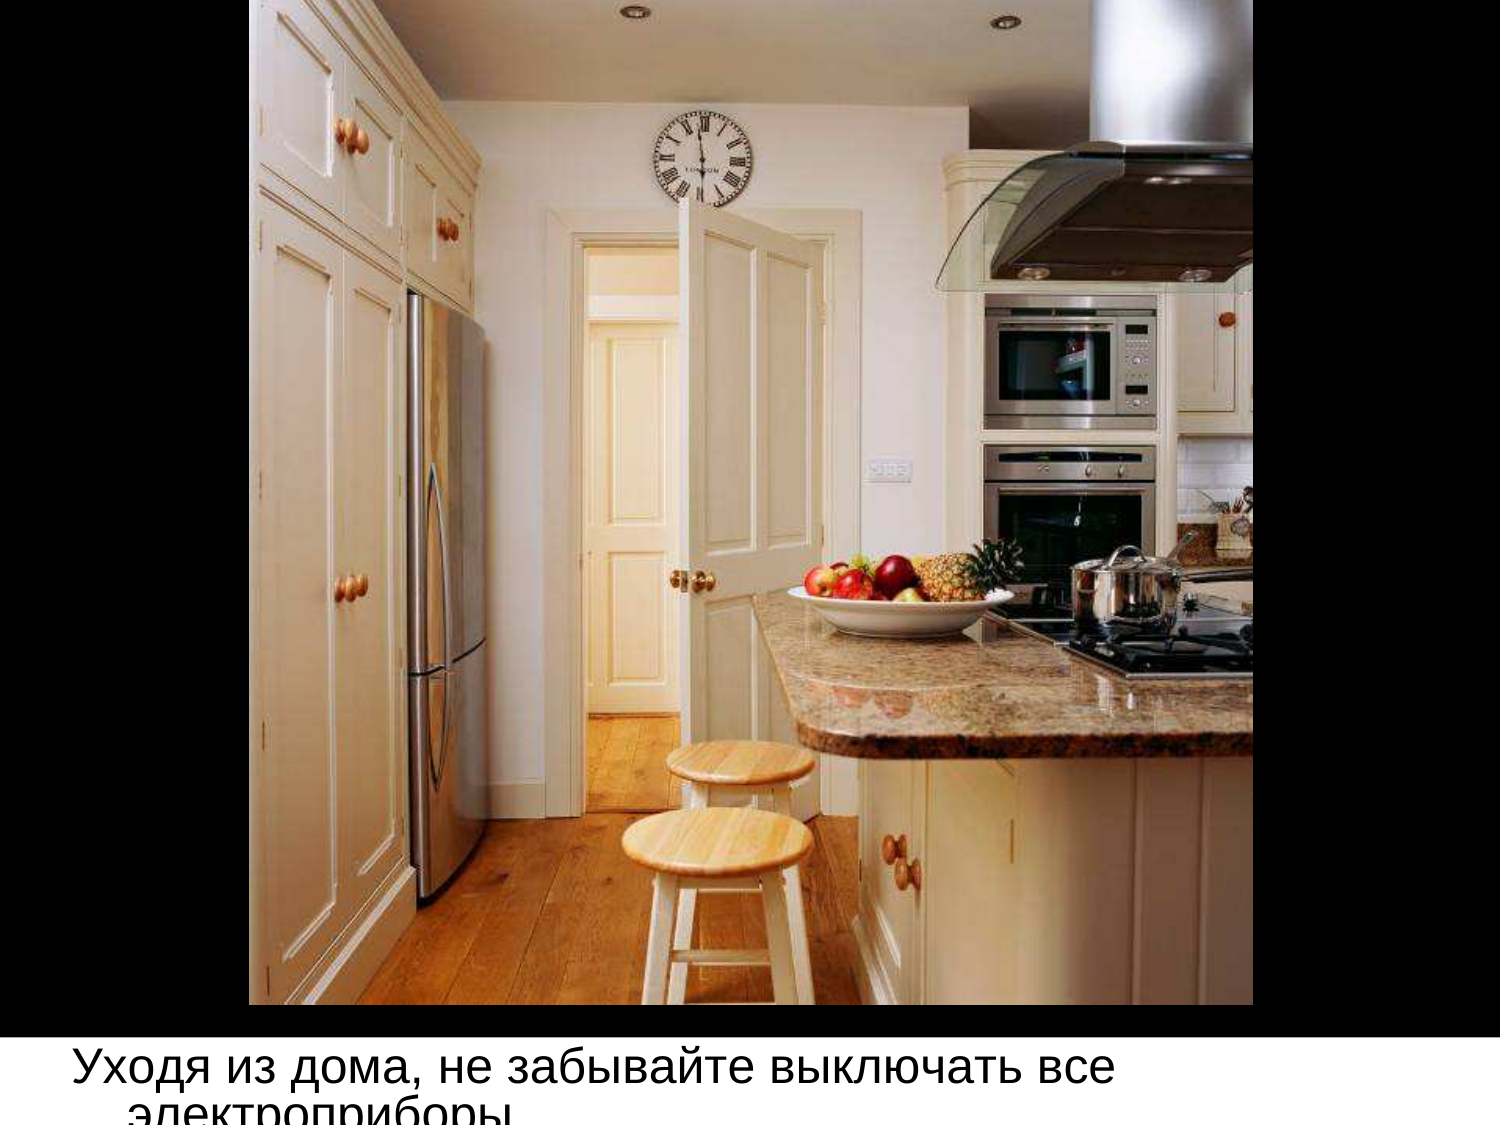

# Уходя из дома, не забывайте выключать все электроприборы.
Уходя из дома, не забывайте выключать все электроприборы.